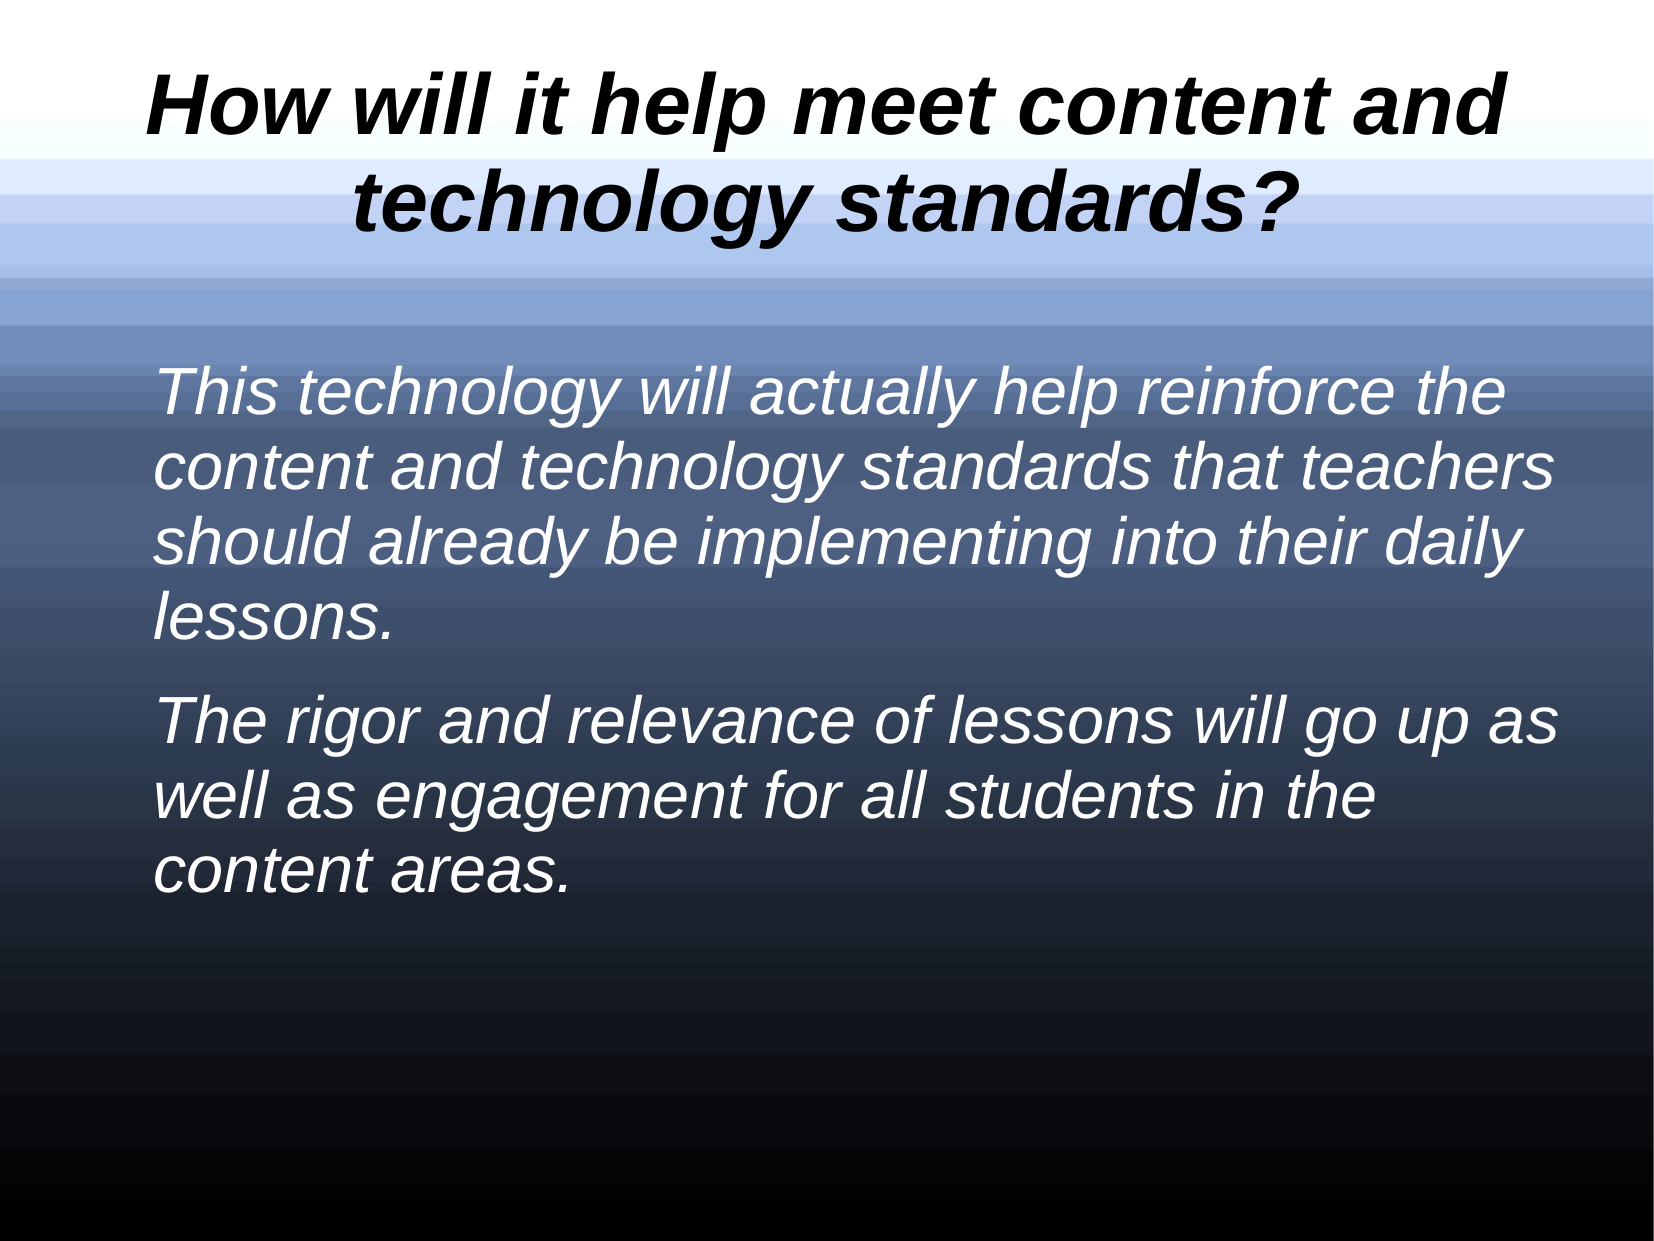

# How will it help meet content and technology standards?
This technology will actually help reinforce the content and technology standards that teachers should already be implementing into their daily lessons.
The rigor and relevance of lessons will go up as well as engagement for all students in the content areas.